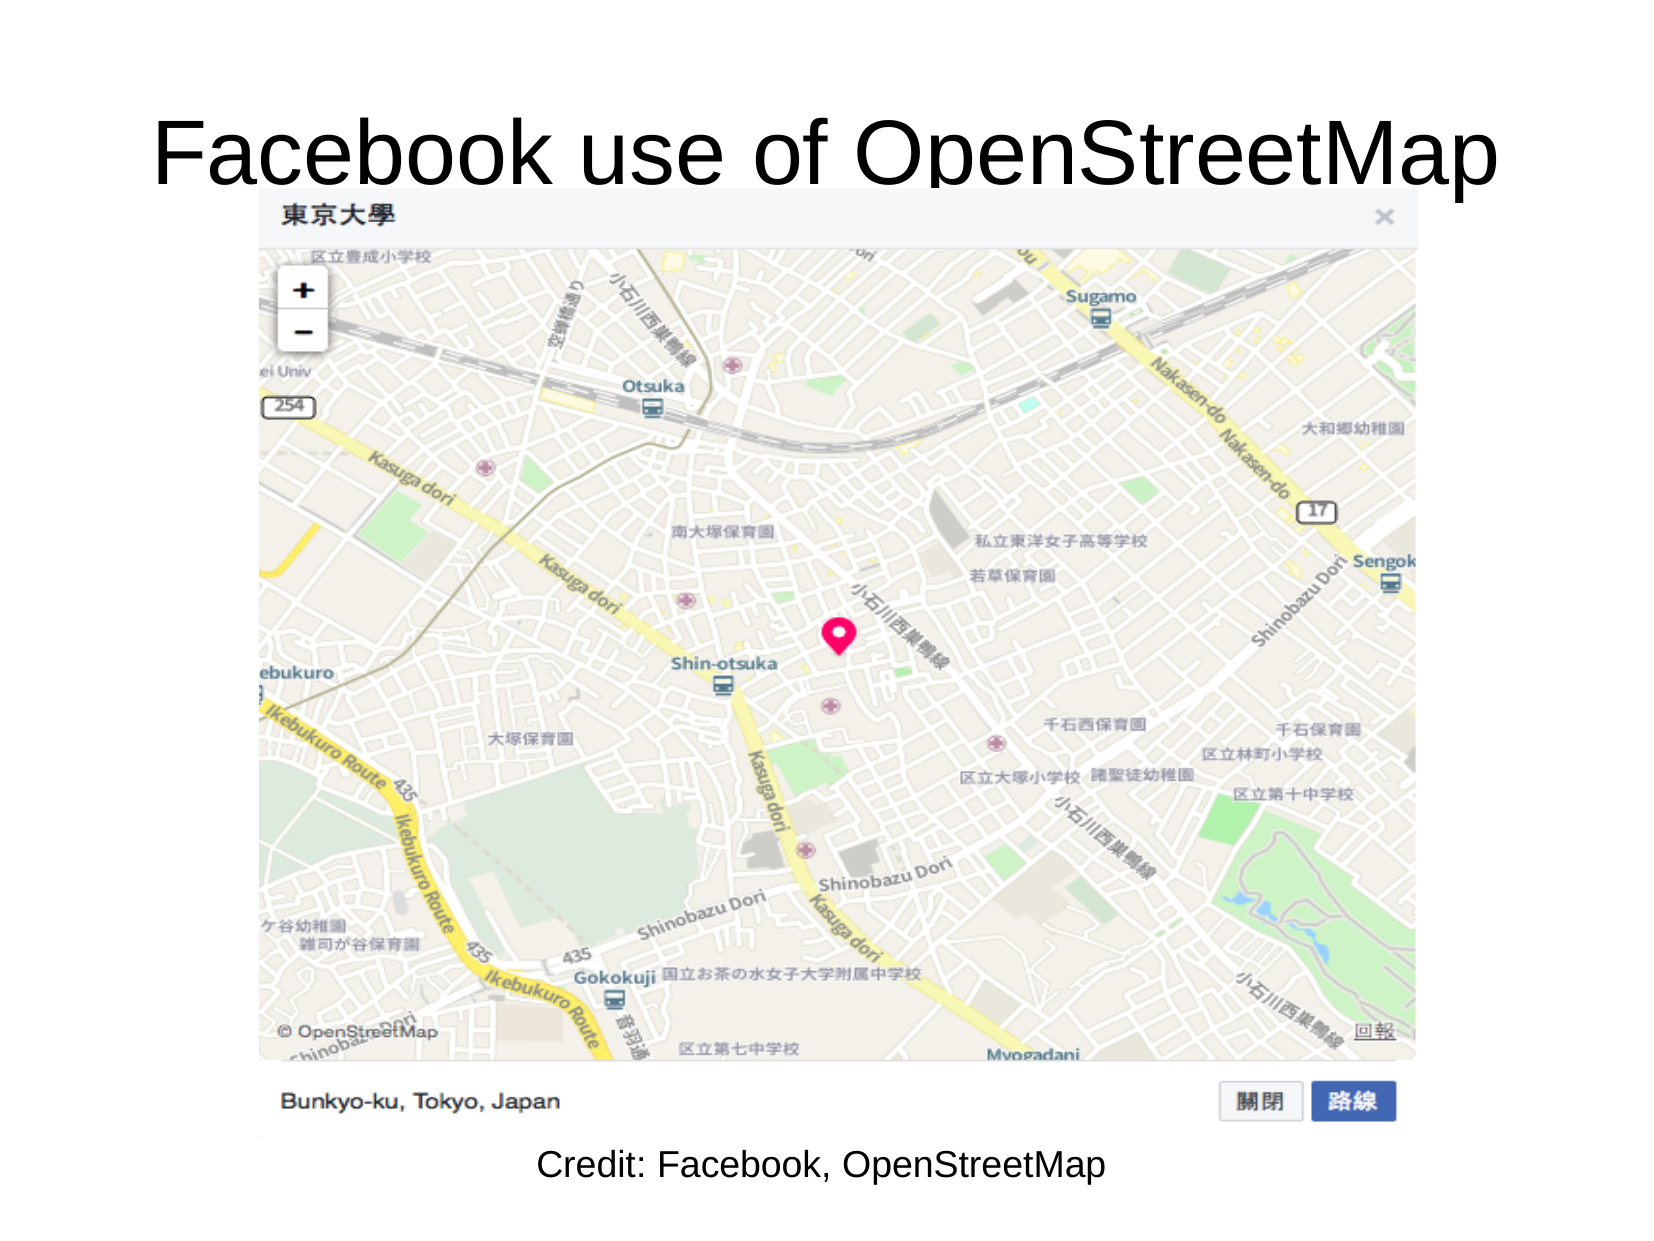

# Facebook use of OpenStreetMap
Credit: Facebook, OpenStreetMap